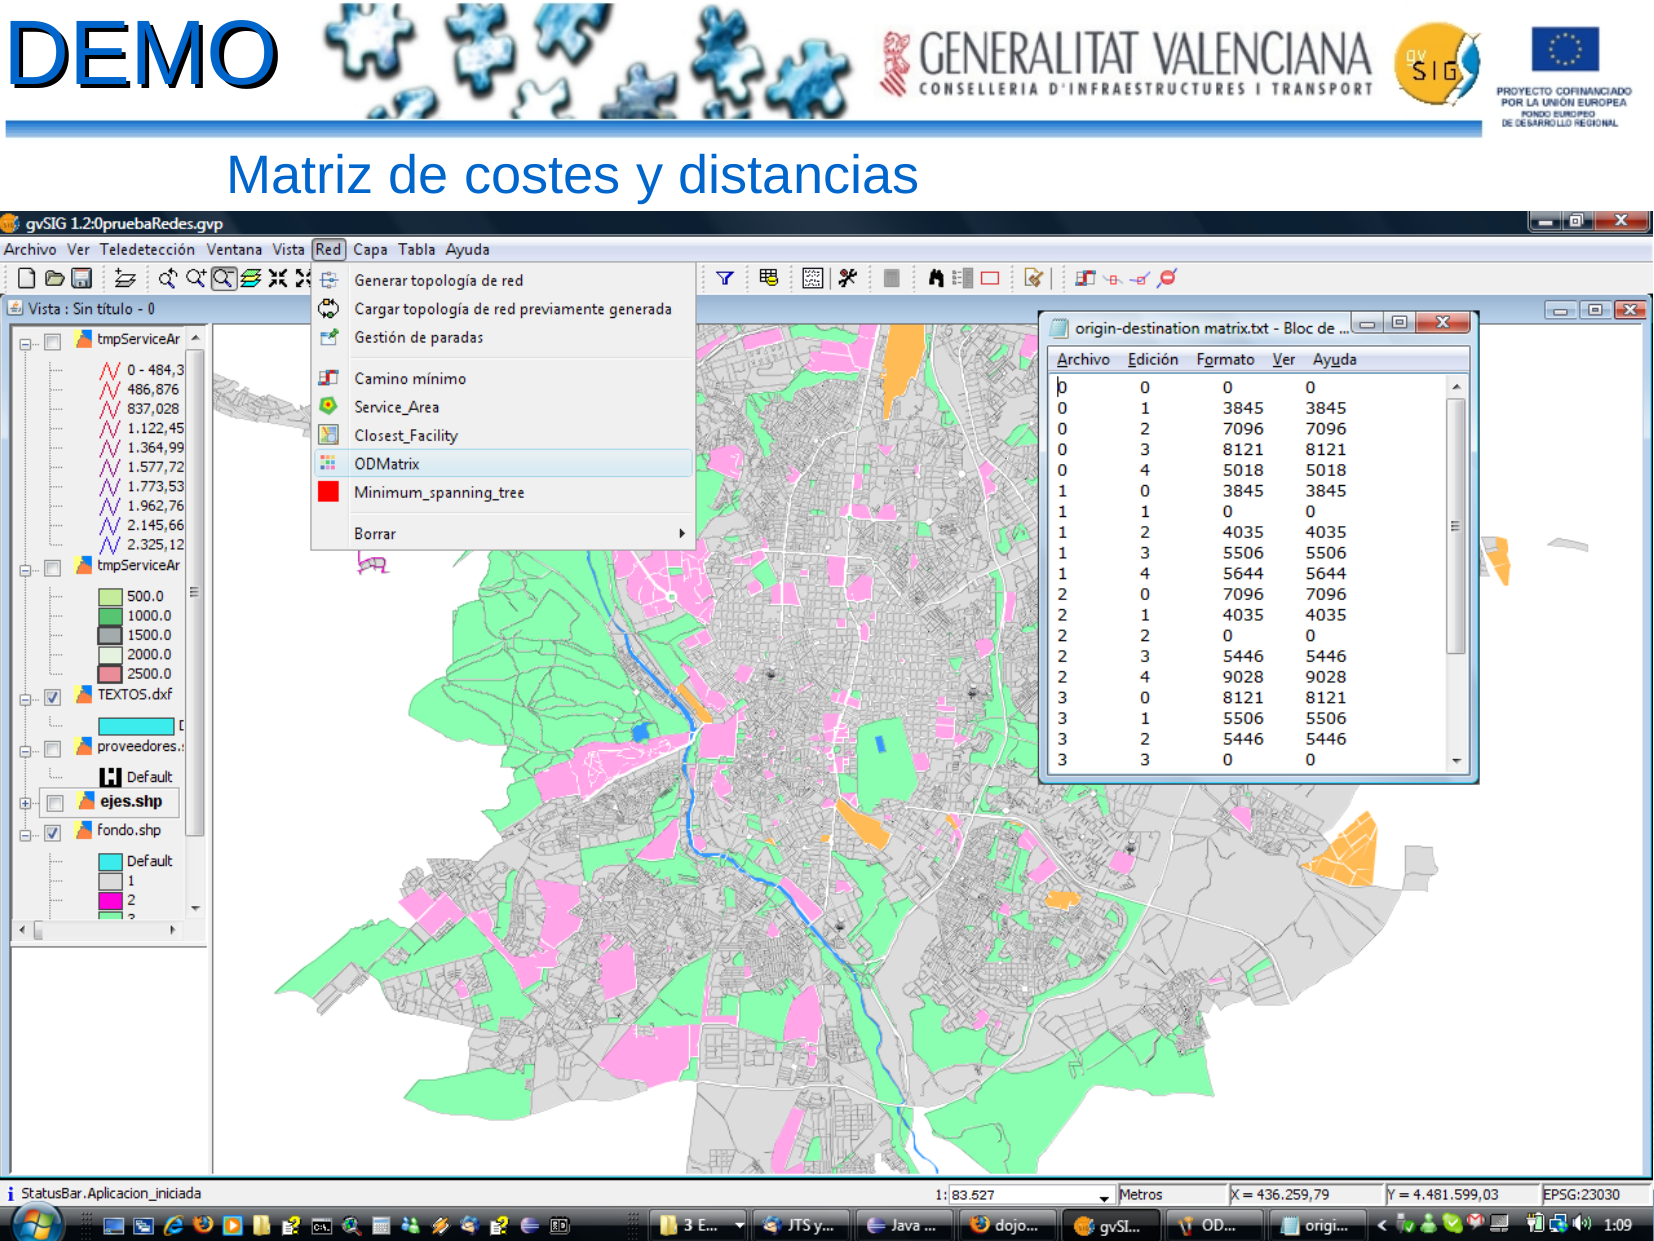

# DEMO
Matriz de costes y distancias